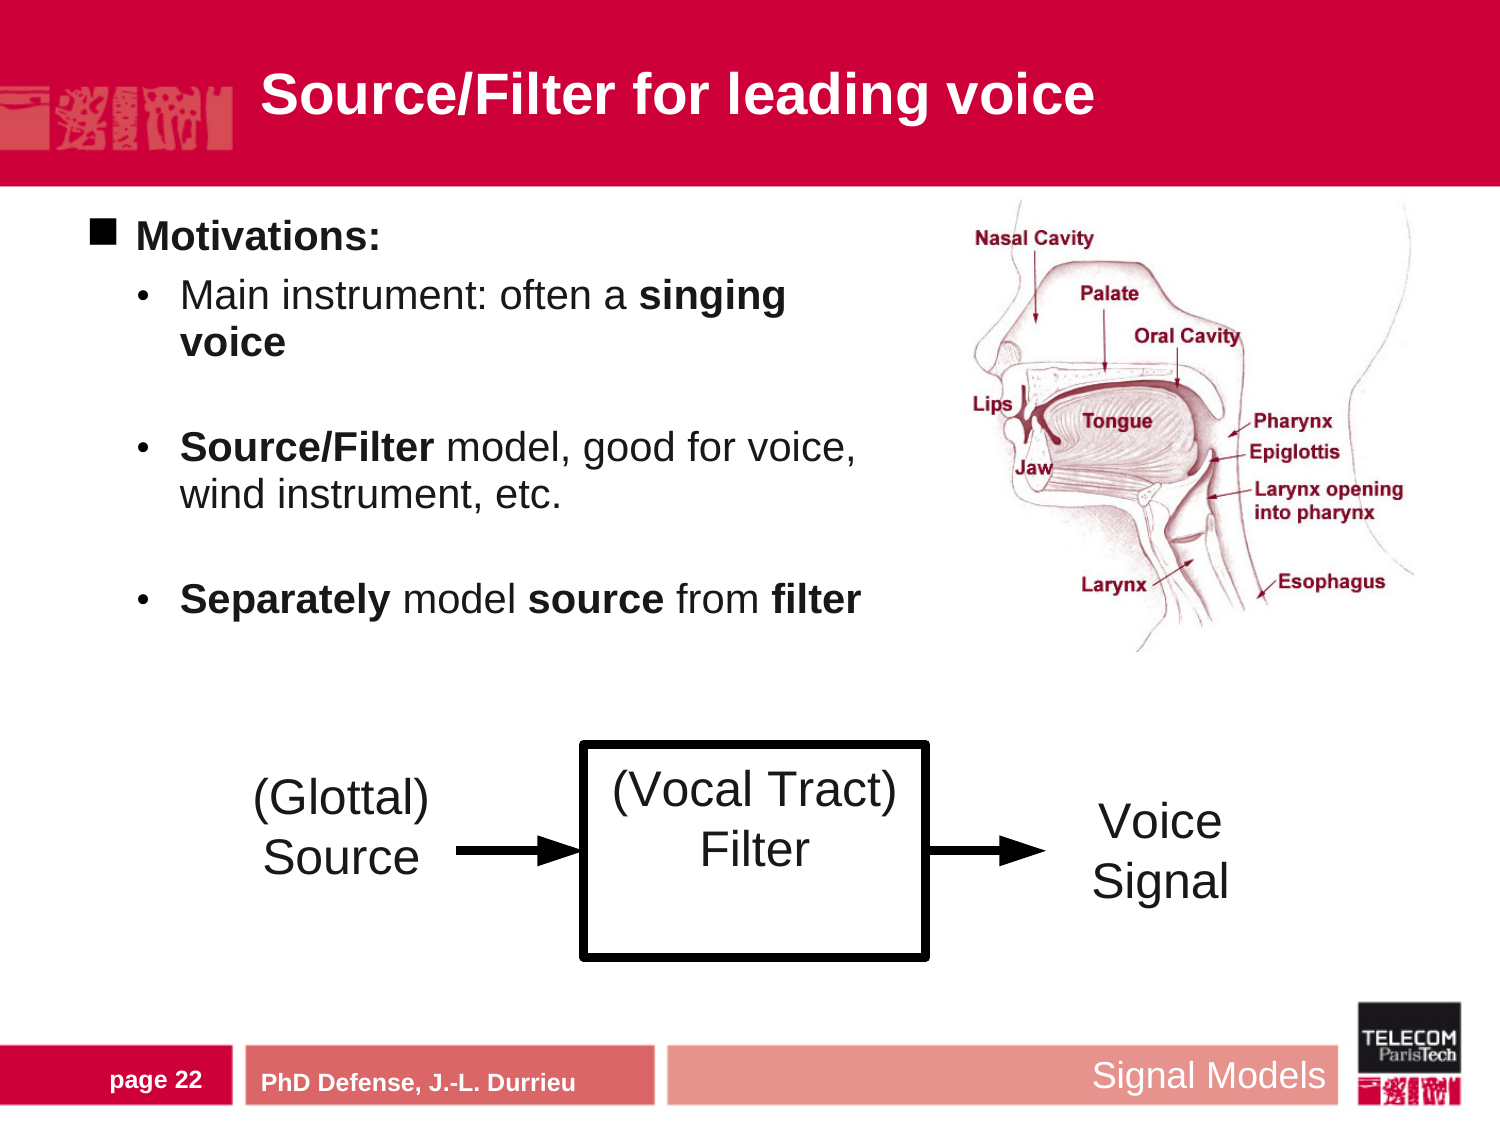

# Source/Filter for leading voice
Motivations:
Main instrument: often a singing voice
Source/Filter model, good for voice, wind instrument, etc.
Separately model source from filter
(Vocal Tract)
Filter
(Glottal)
Source
Voice Signal
Signal Models
22